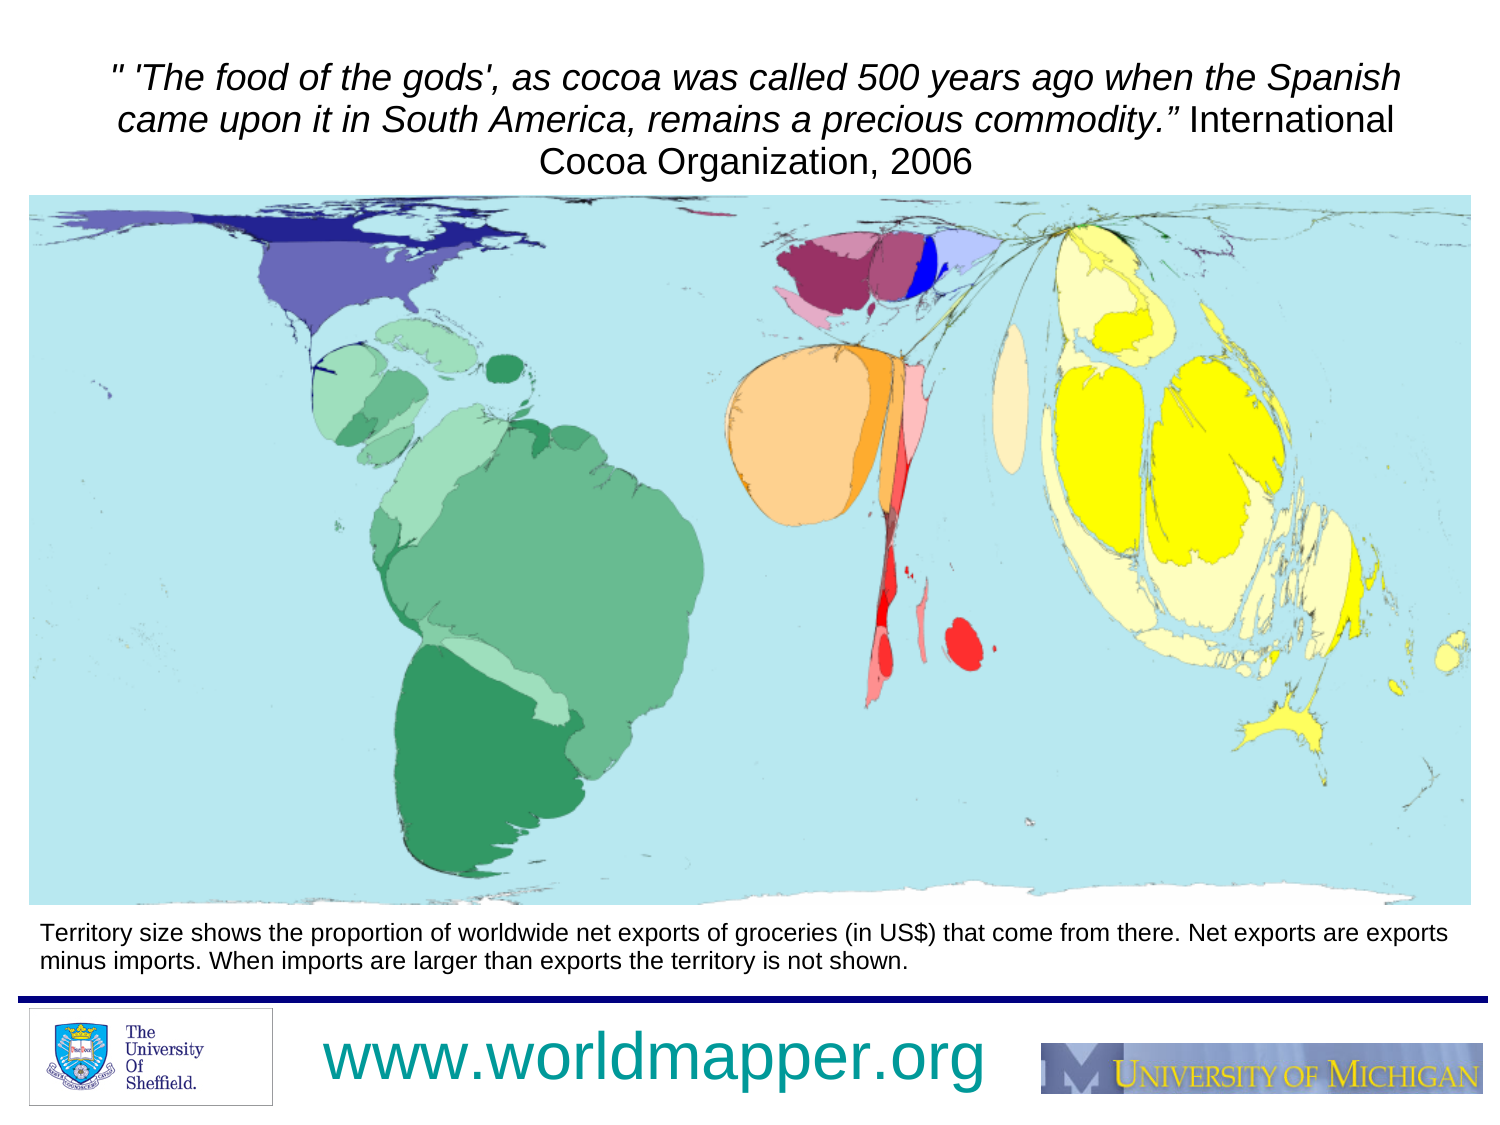

# " 'The food of the gods', as cocoa was called 500 years ago when the Spanish came upon it in South America, remains a precious commodity.” International Cocoa Organization, 2006
Territory size shows the proportion of worldwide net exports of groceries (in US$) that come from there. Net exports are exports
minus imports. When imports are larger than exports the territory is not shown.